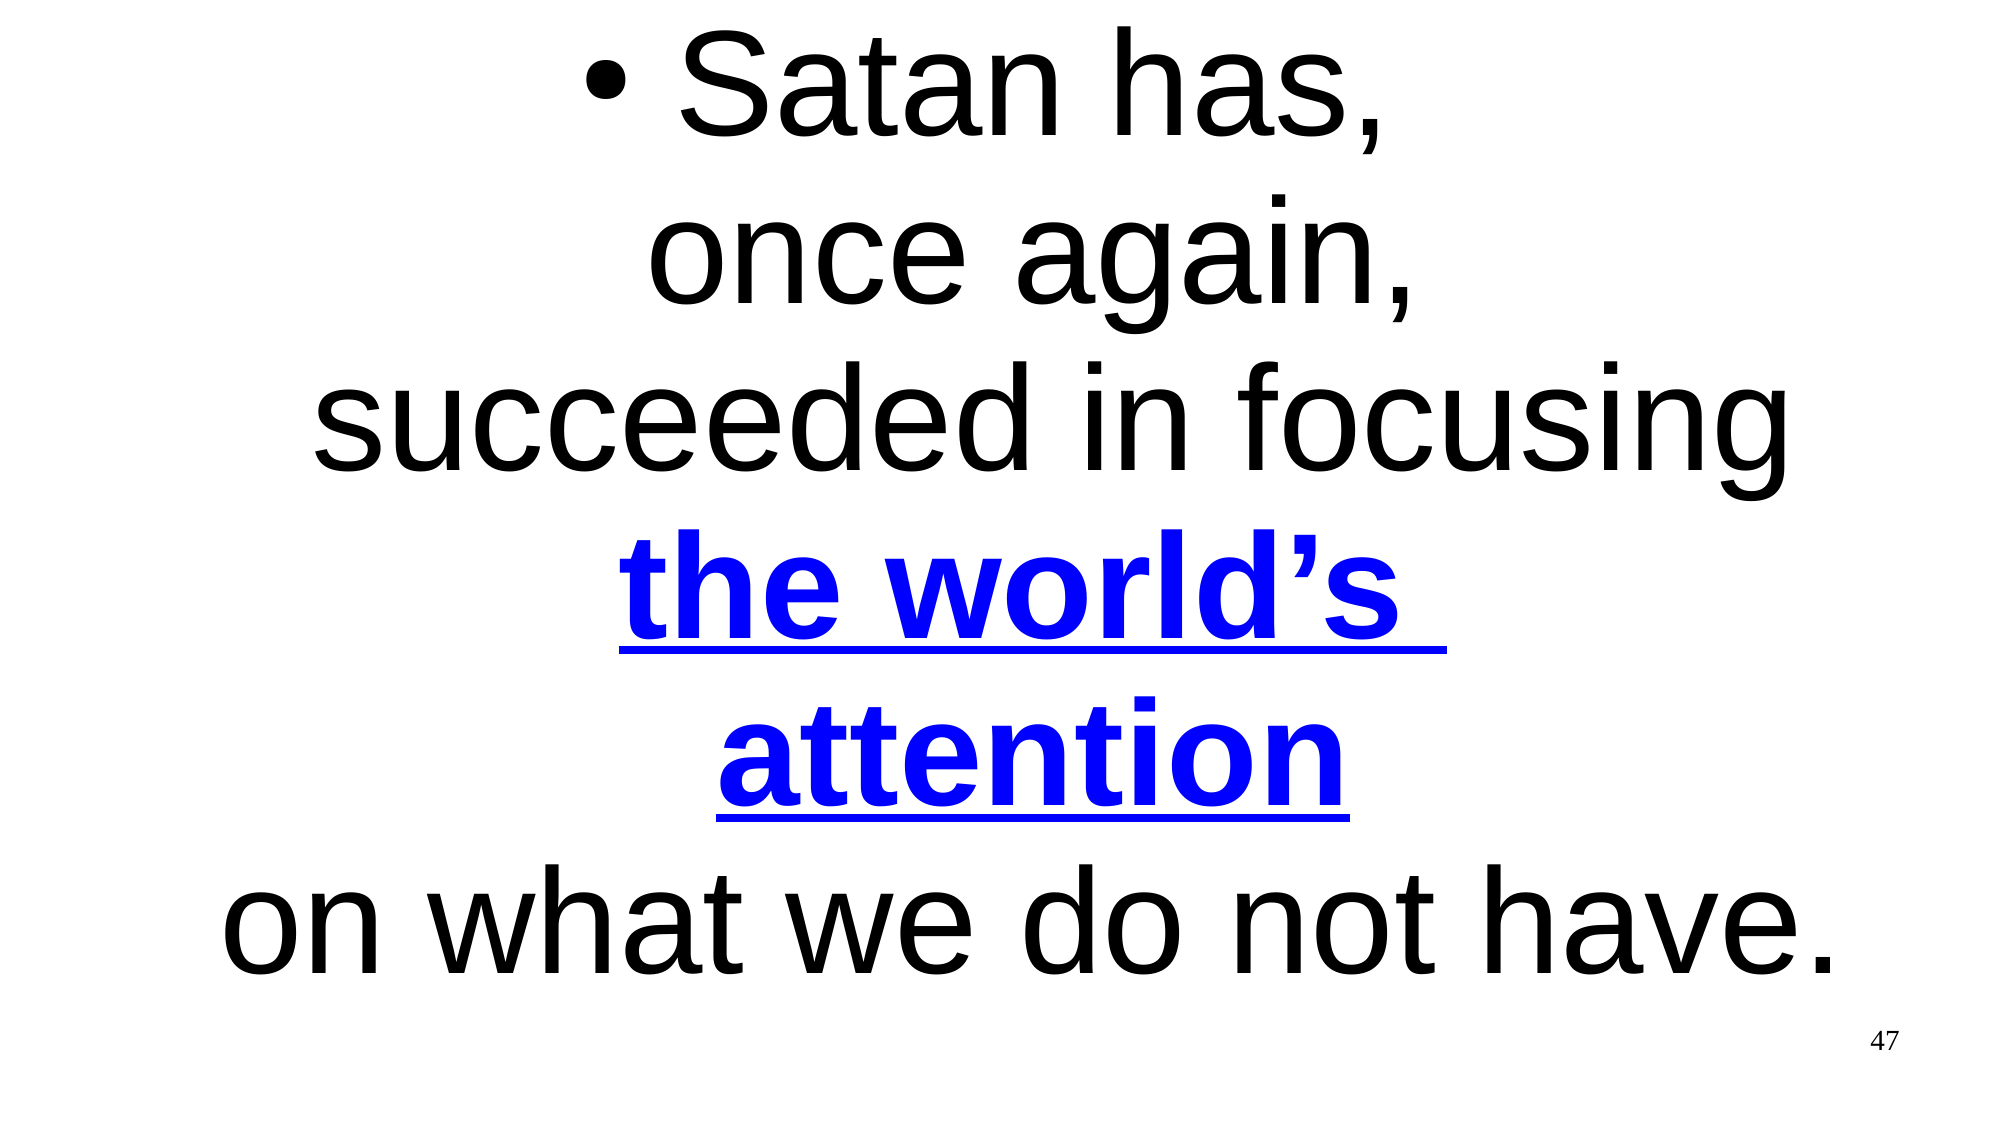

# Satan has, once again, succeeded in focusing the world’s attention on what we do not have.
47